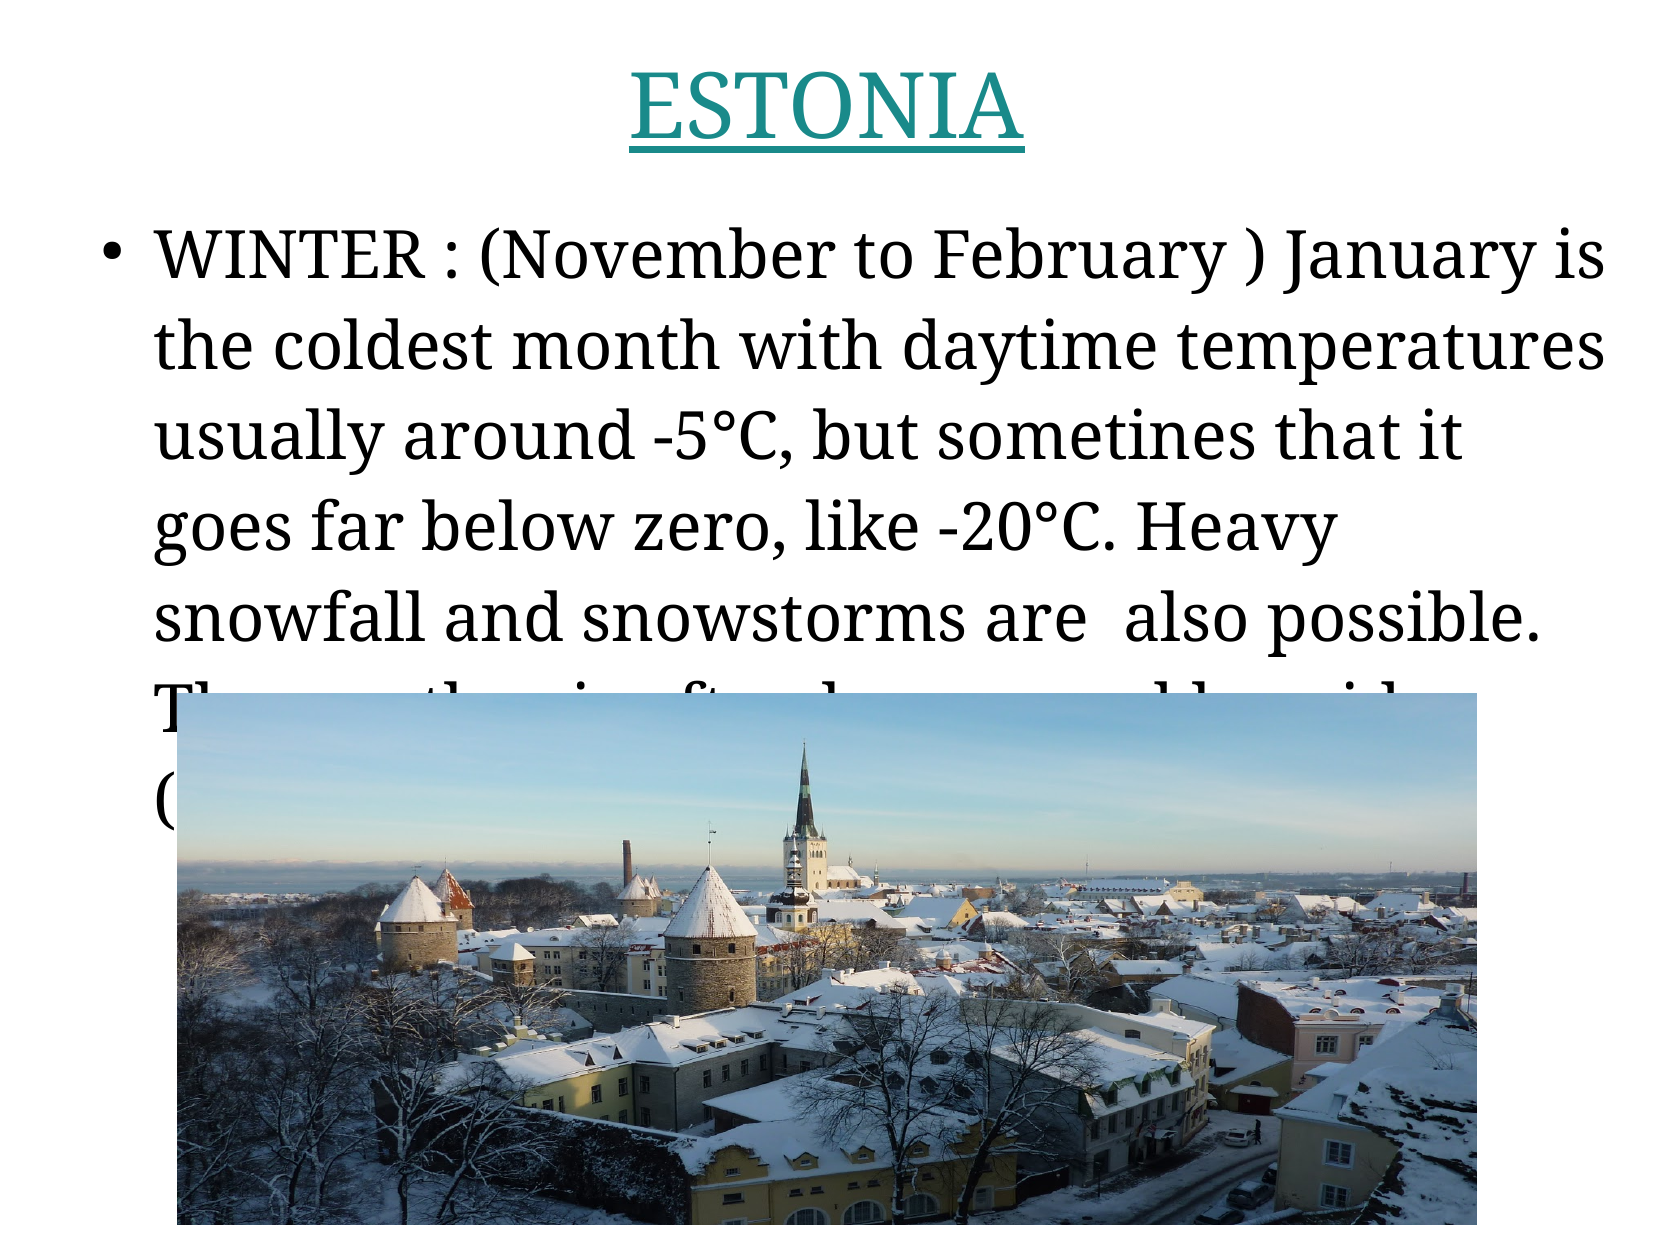

ESTONIA
# WINTER : (November to February ) January is the coldest month with daytime temperatures usually around -5°C, but sometines that it goes far below zero, like -20°C. Heavy snowfall and snowstorms are also possible. The weather is often breeze and humid (Baltic Sea's proximity)